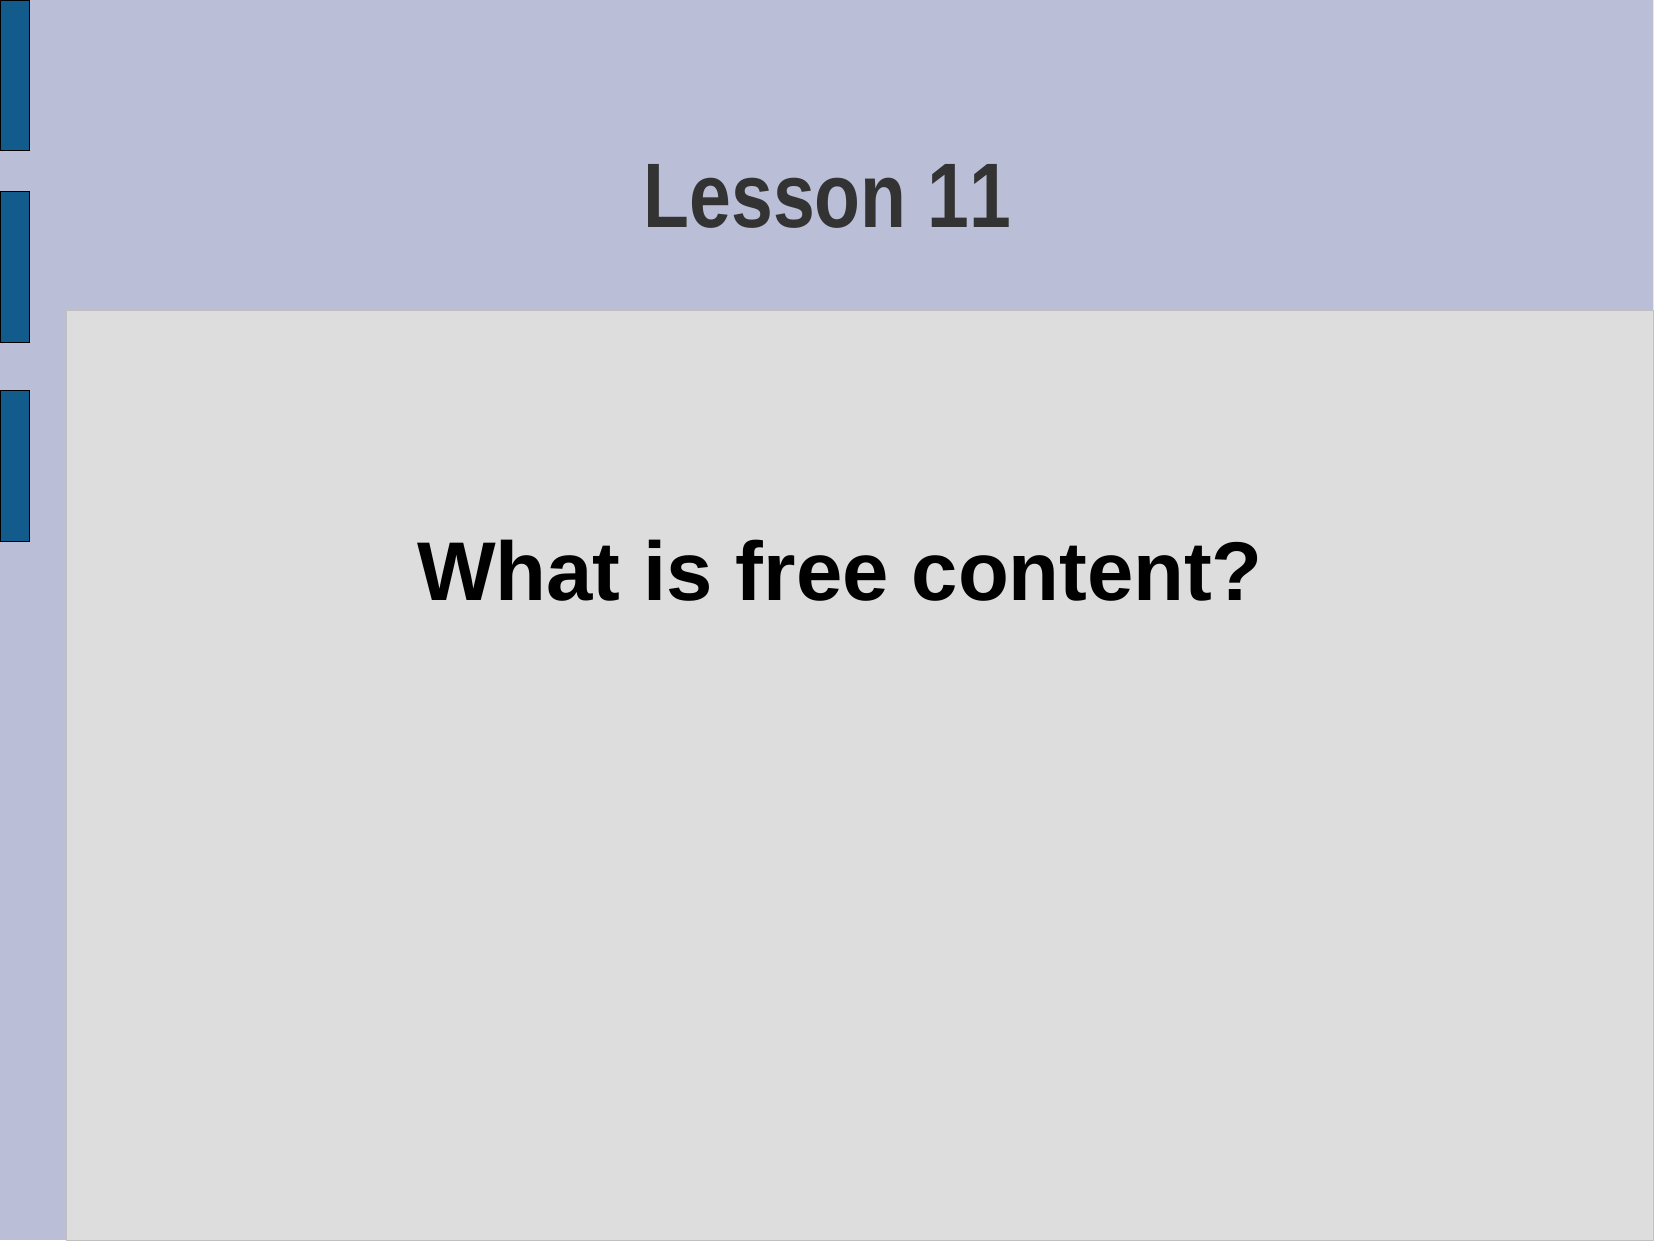

# Lesson 11
What is free content?